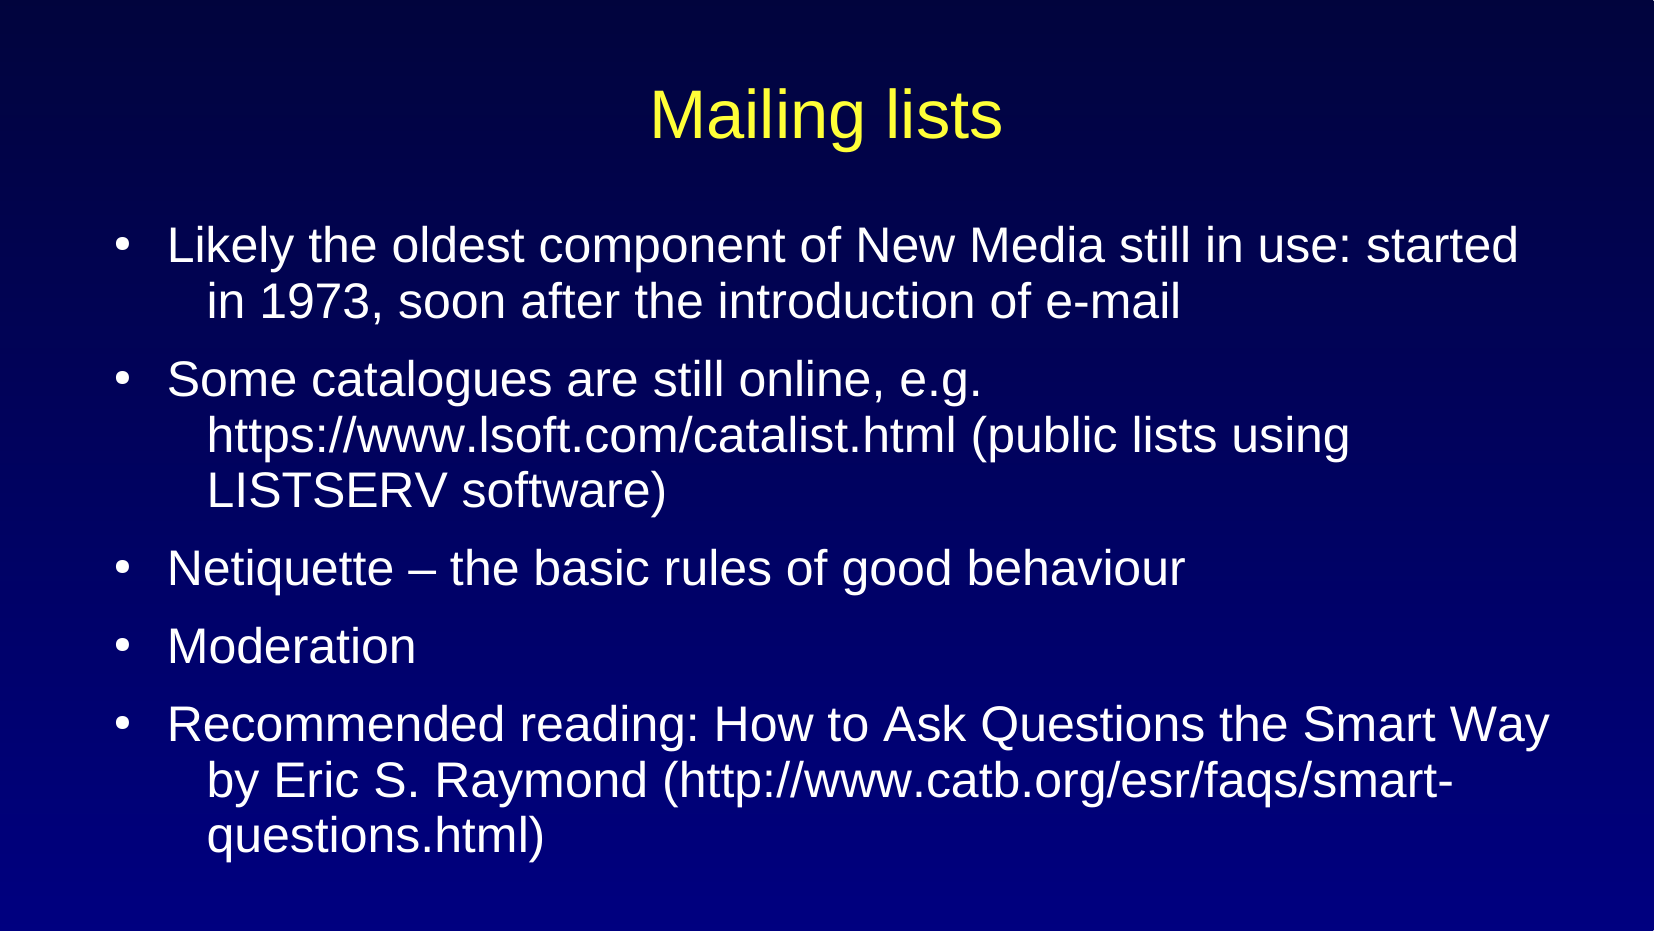

# Mailing lists
Likely the oldest component of New Media still in use: started in 1973, soon after the introduction of e-mail
Some catalogues are still online, e.g. https://www.lsoft.com/catalist.html (public lists using LISTSERV software)
Netiquette – the basic rules of good behaviour
Moderation
Recommended reading: How to Ask Questions the Smart Way by Eric S. Raymond (http://www.catb.org/esr/faqs/smart-questions.html)